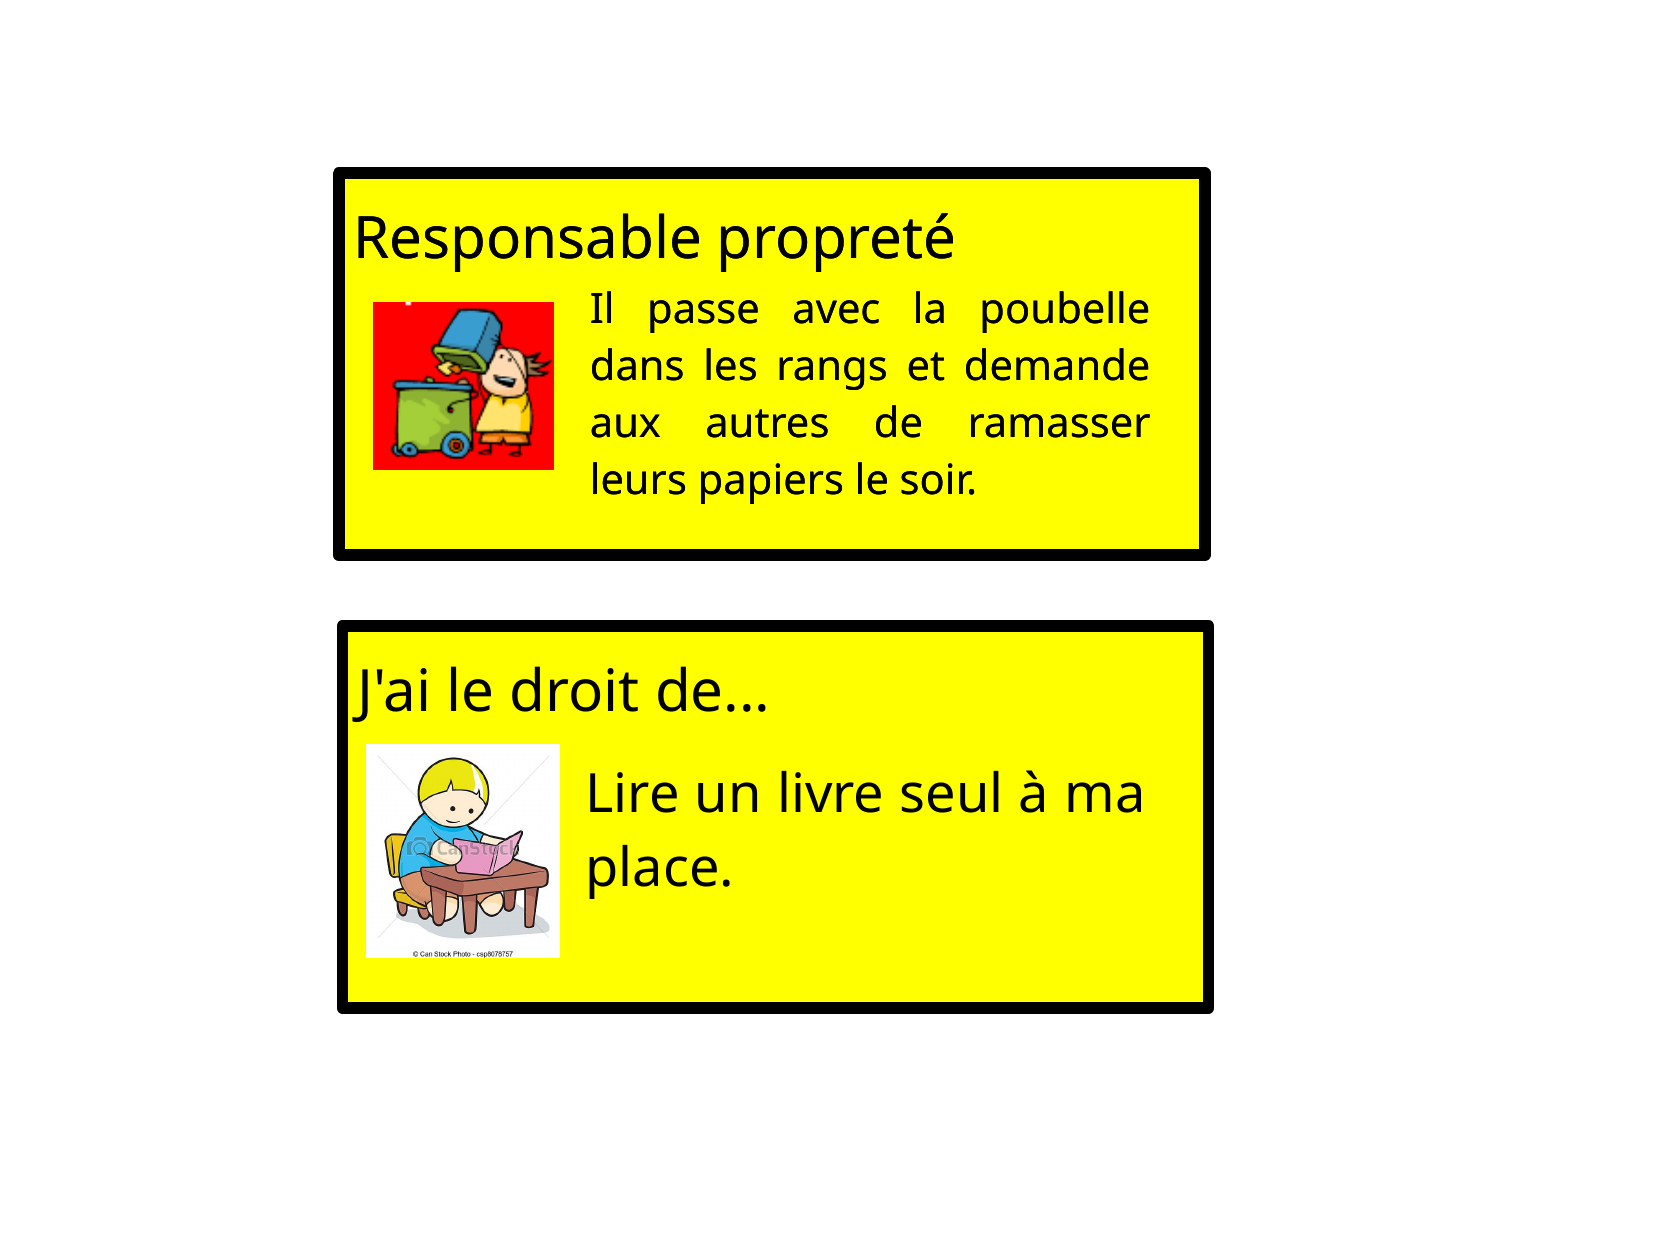

Responsable propreté
Responsable propreté
Il passe avec la poubelle dans les rangs et demande aux autres de ramasser leurs papiers le soir.
Il passe avec la poubelle dans les rangs et demande aux autres de ramasser leurs papiers le soir.
J'ai le droit de...
Lire un livre seul à ma place.